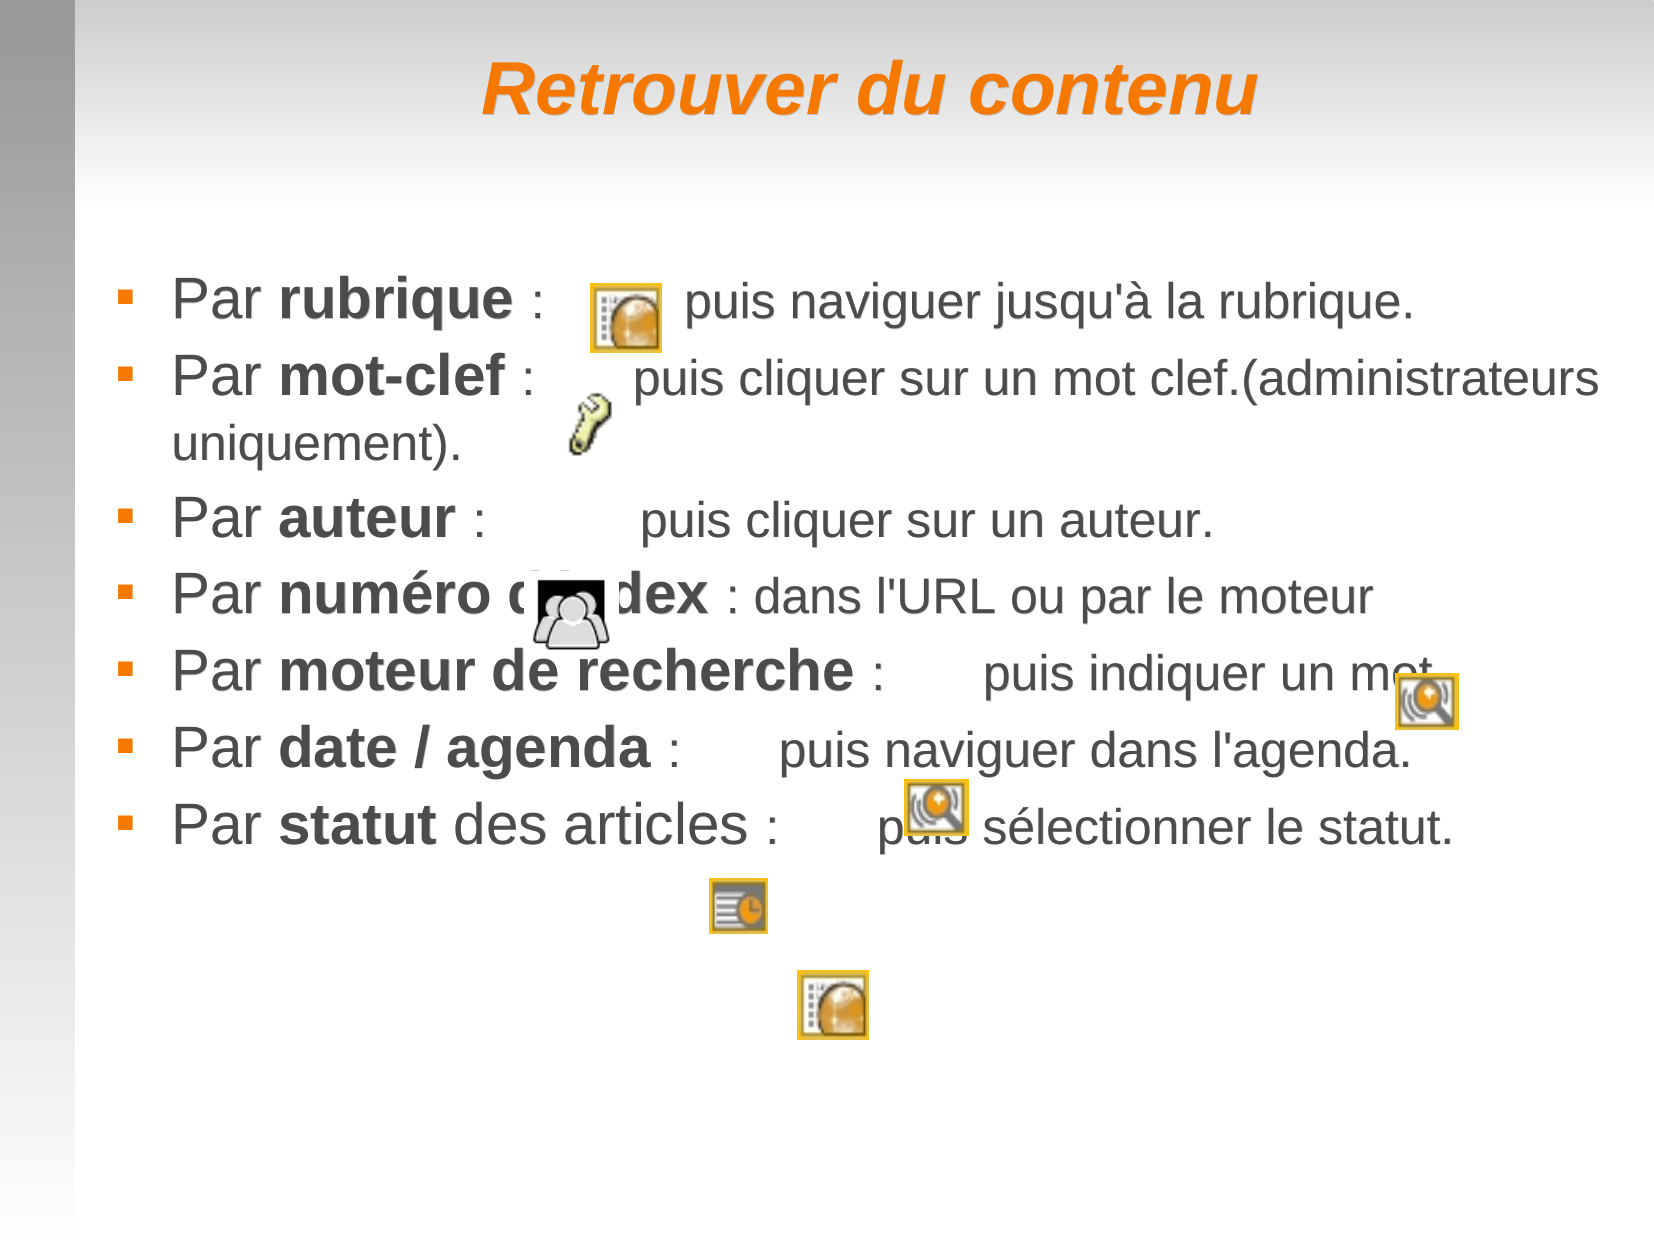

# Retrouver du contenu
Par rubrique : puis naviguer jusqu'à la rubrique.
Par mot-clef : puis cliquer sur un mot clef.(administrateurs uniquement).
Par auteur : puis cliquer sur un auteur.
Par numéro d'index : dans l'URL ou par le moteur
Par moteur de recherche : puis indiquer un mot.
Par date / agenda : puis naviguer dans l'agenda.
Par statut des articles : puis sélectionner le statut.